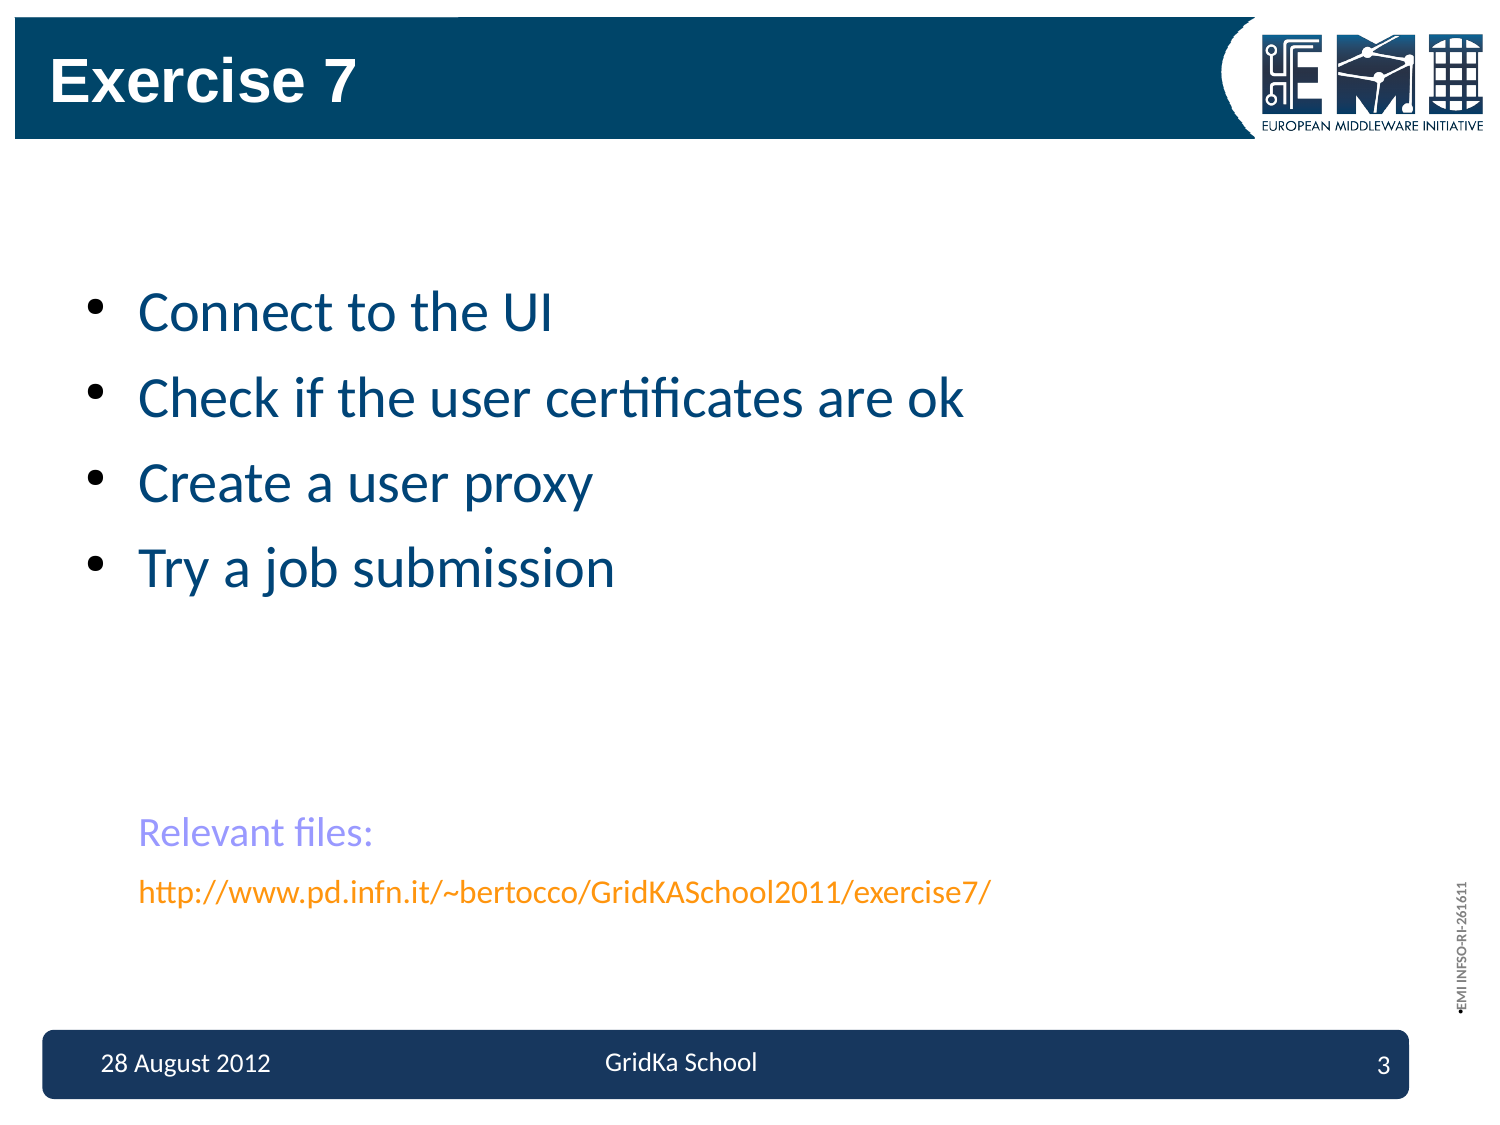

Exercise 7
# Connect to the UI
Check if the user certificates are ok
Create a user proxy
Try a job submission
Relevant files:
http://www.pd.infn.it/~bertocco/GridKASchool2011/exercise7/
GridKa School
3